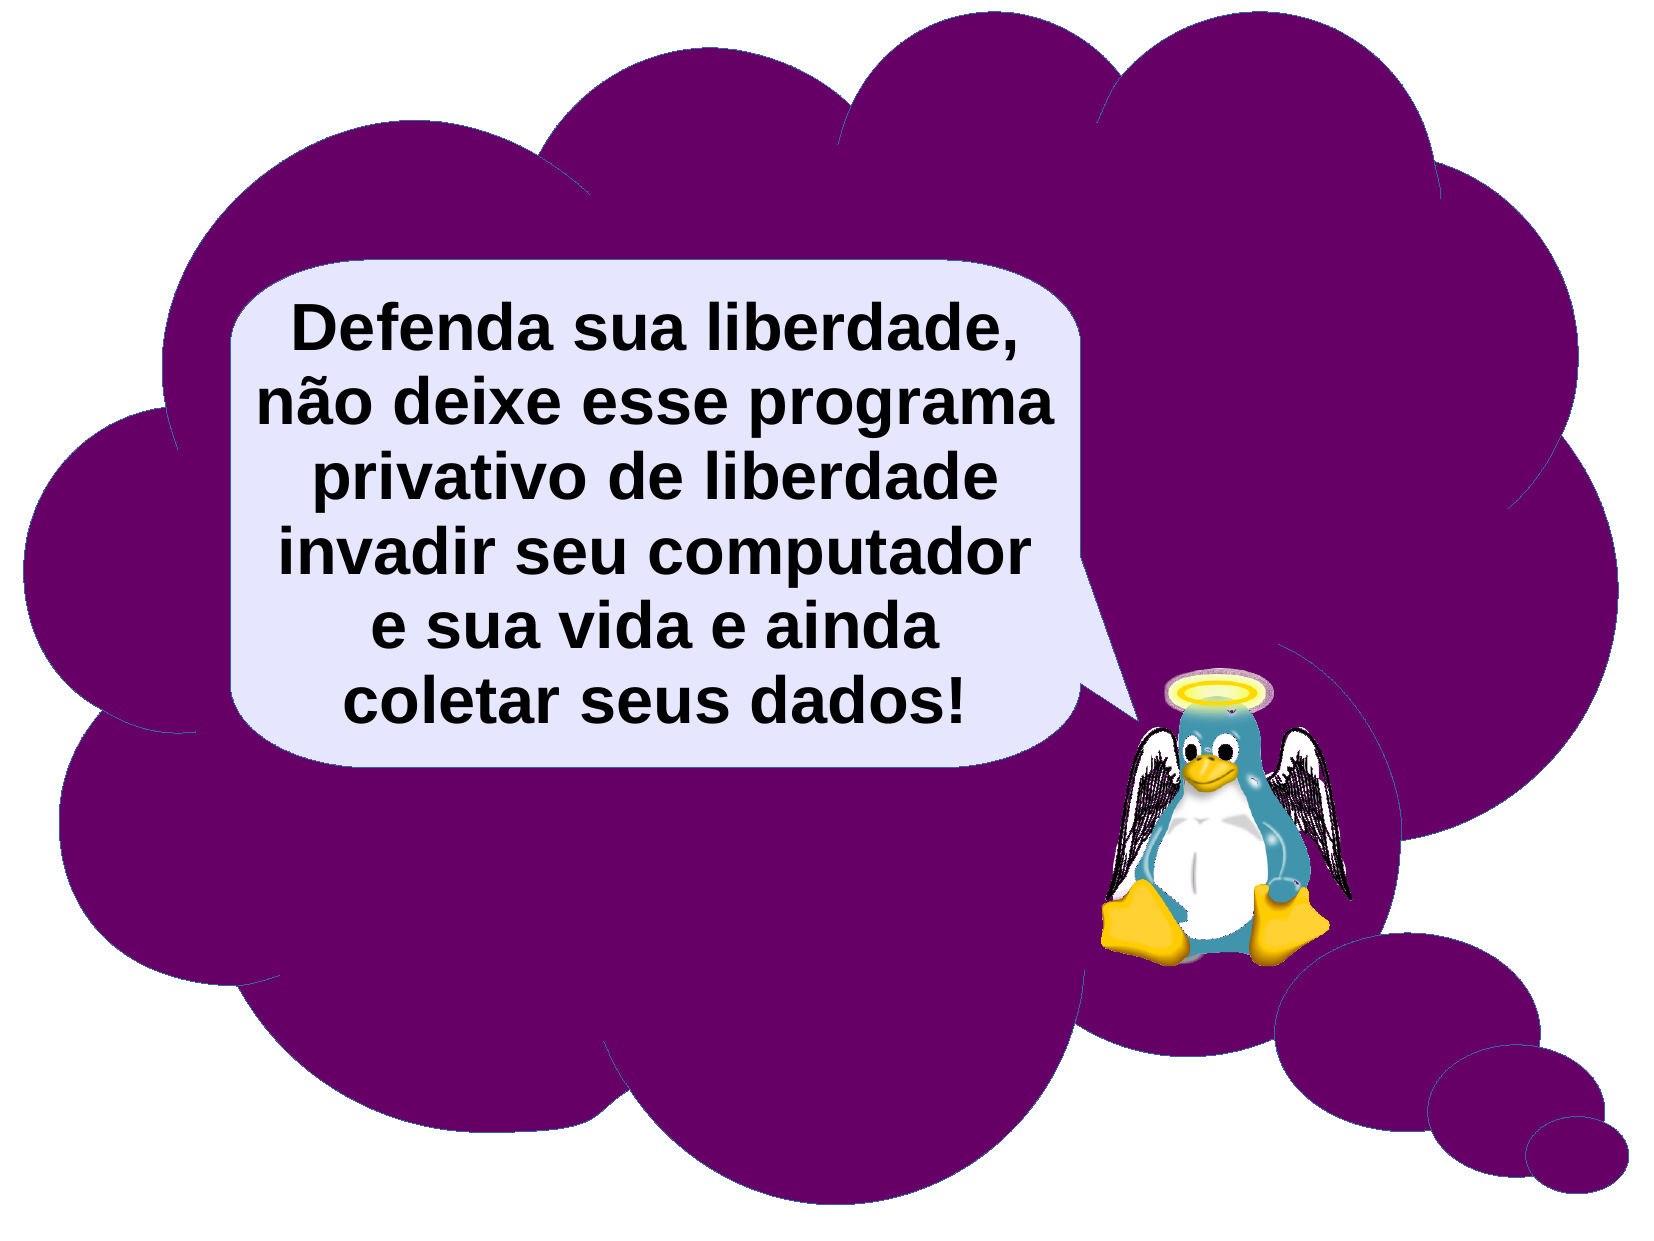

Defenda sua liberdade,
não deixe esse programa
privativo de liberdade
invadir seu computador
e sua vida e ainda
coletar seus dados!